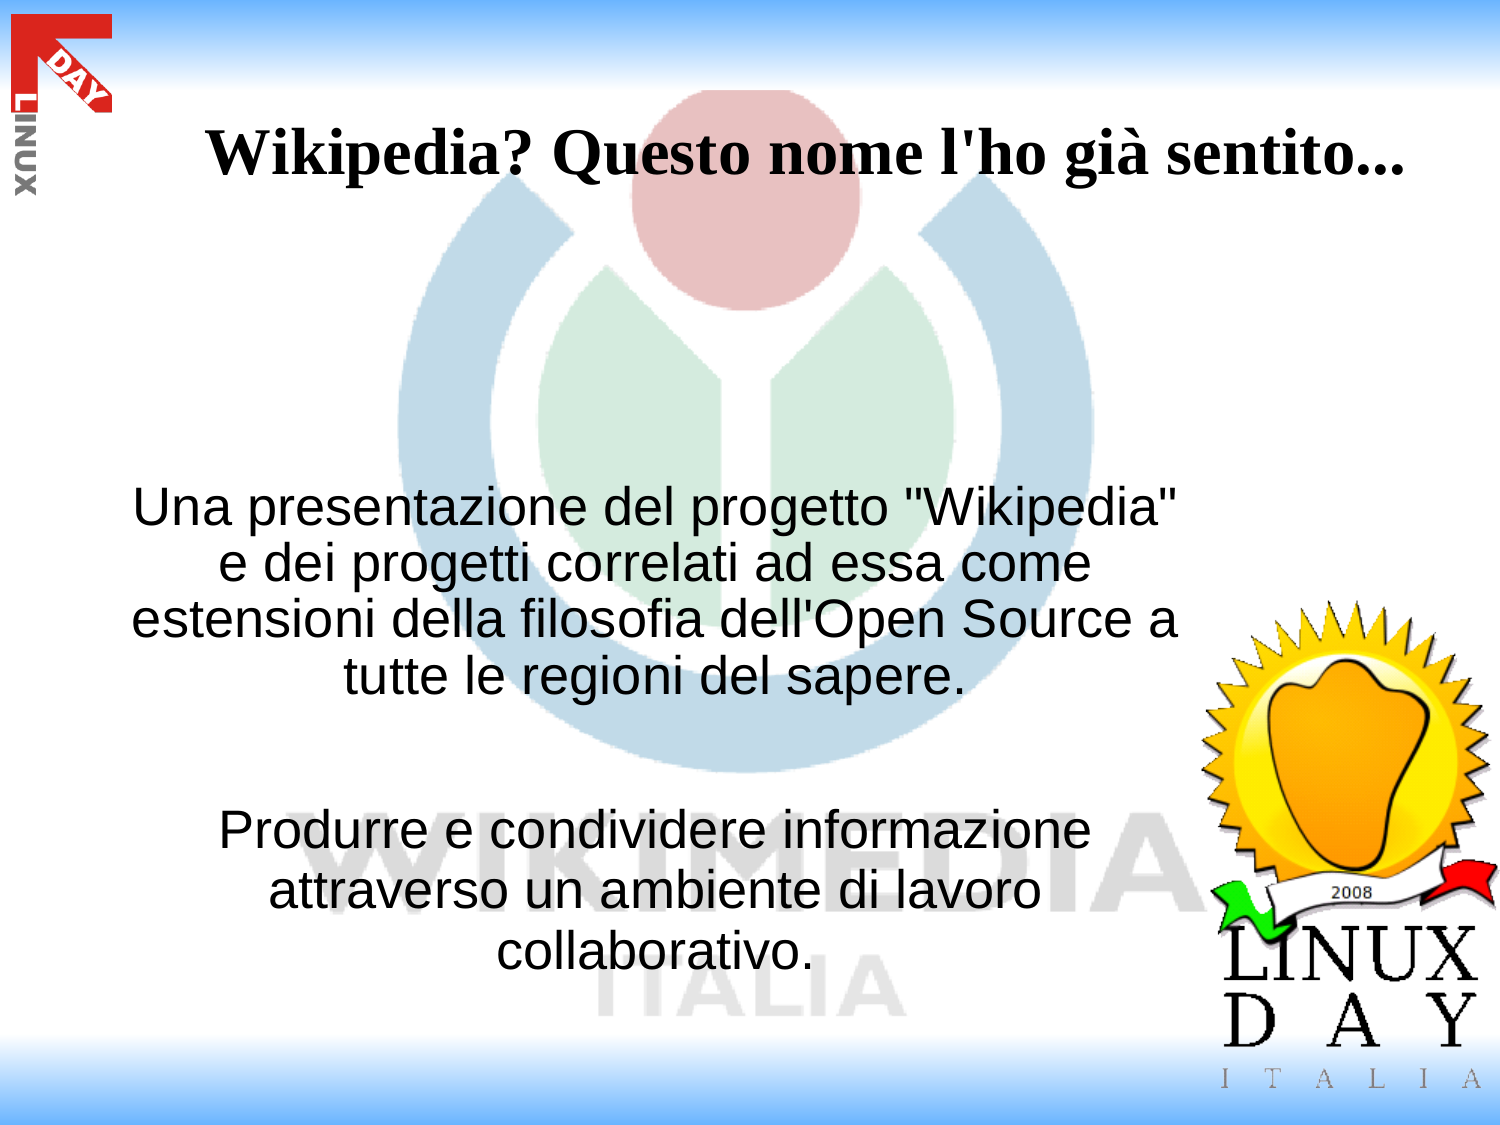

Wikipedia? Questo nome l'ho già sentito...
# Una presentazione del progetto "Wikipedia" e dei progetti correlati ad essa come estensioni della filosofia dell'Open Source a tutte le regioni del sapere.
Produrre e condividere informazione attraverso un ambiente di lavoro collaborativo.